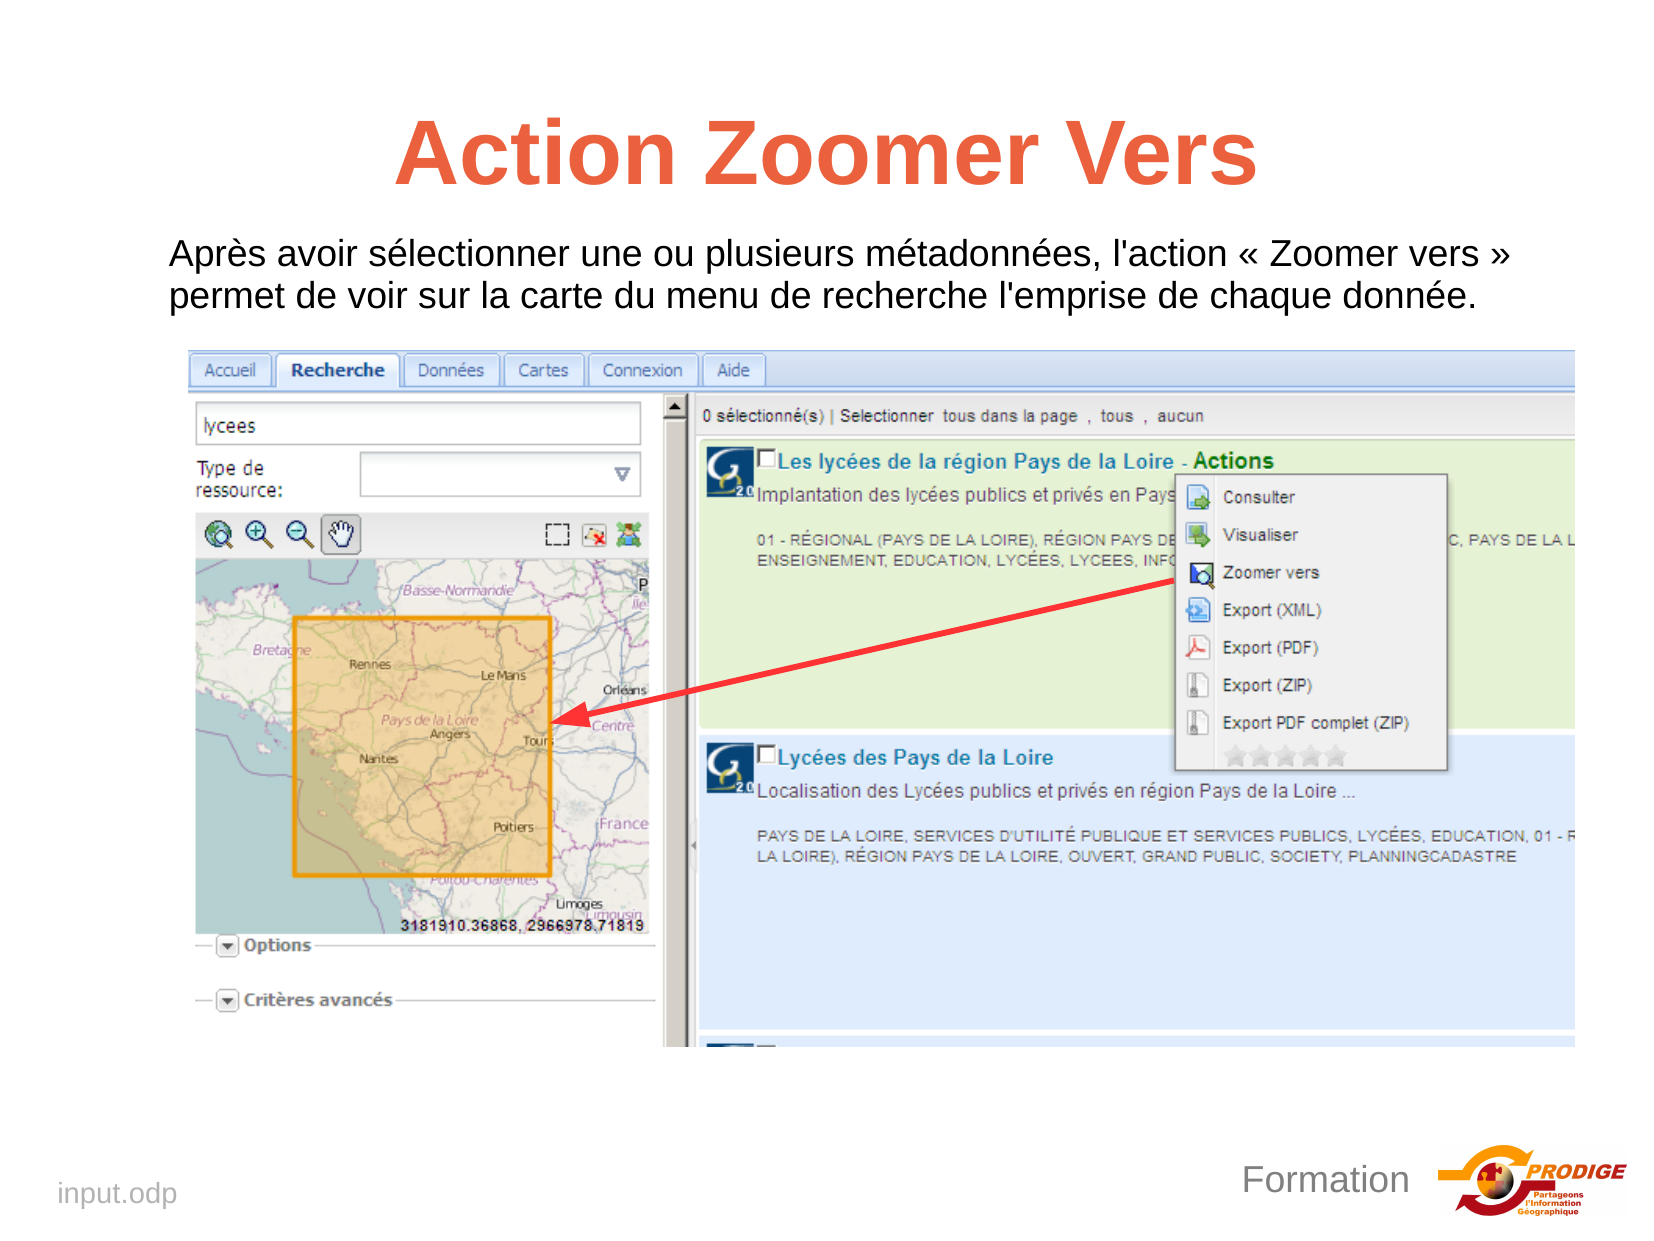

# Action Zoomer Vers
Après avoir sélectionner une ou plusieurs métadonnées, l'action « Zoomer vers »
permet de voir sur la carte du menu de recherche l'emprise de chaque donnée.